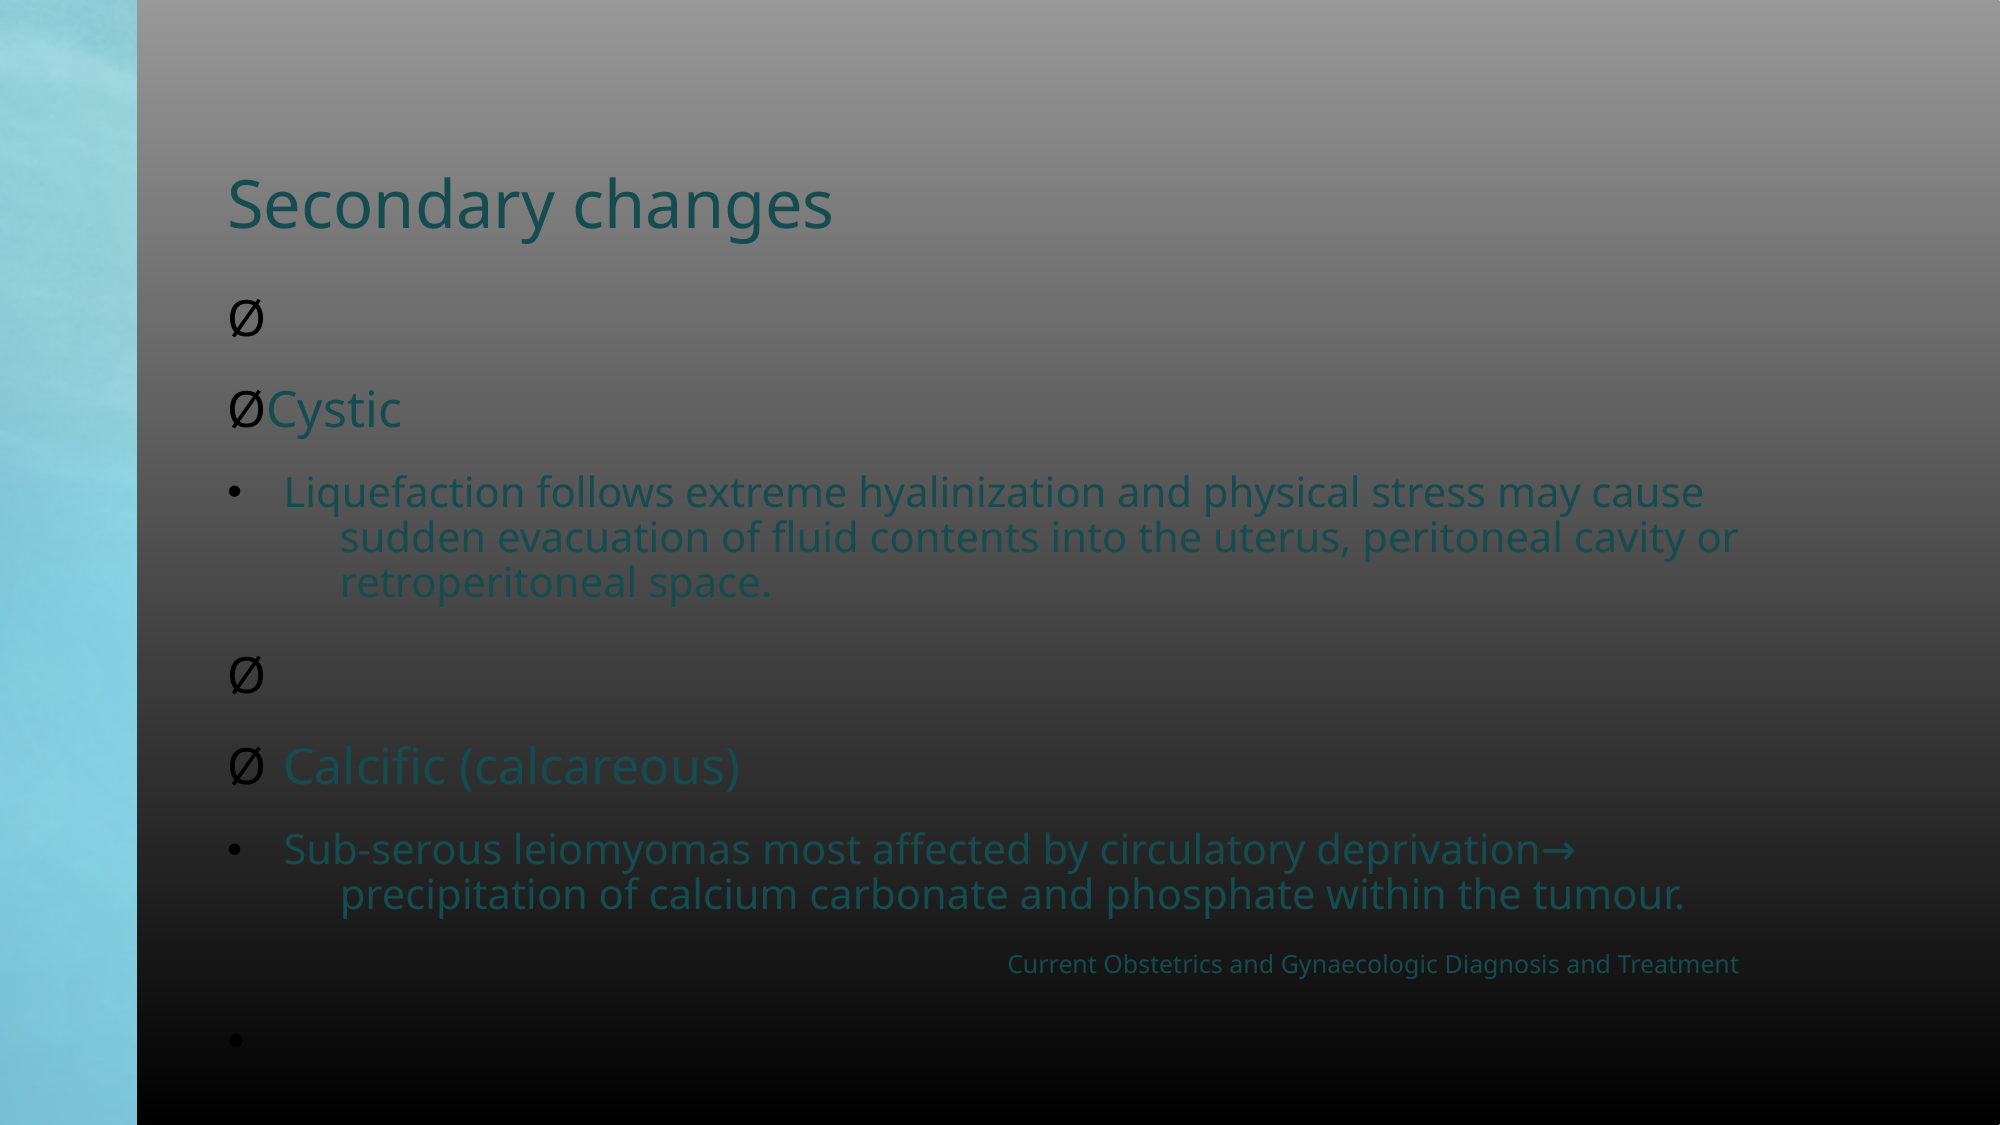

# Secondary changes
Cystic
Liquefaction follows extreme hyalinization and physical stress may cause sudden evacuation of fluid contents into the uterus, peritoneal cavity or retroperitoneal space.
Calcific (calcareous)
Sub-serous leiomyomas most affected by circulatory deprivation→ precipitation of calcium carbonate and phosphate within the tumour.
 Current Obstetrics and Gynaecologic Diagnosis and Treatment